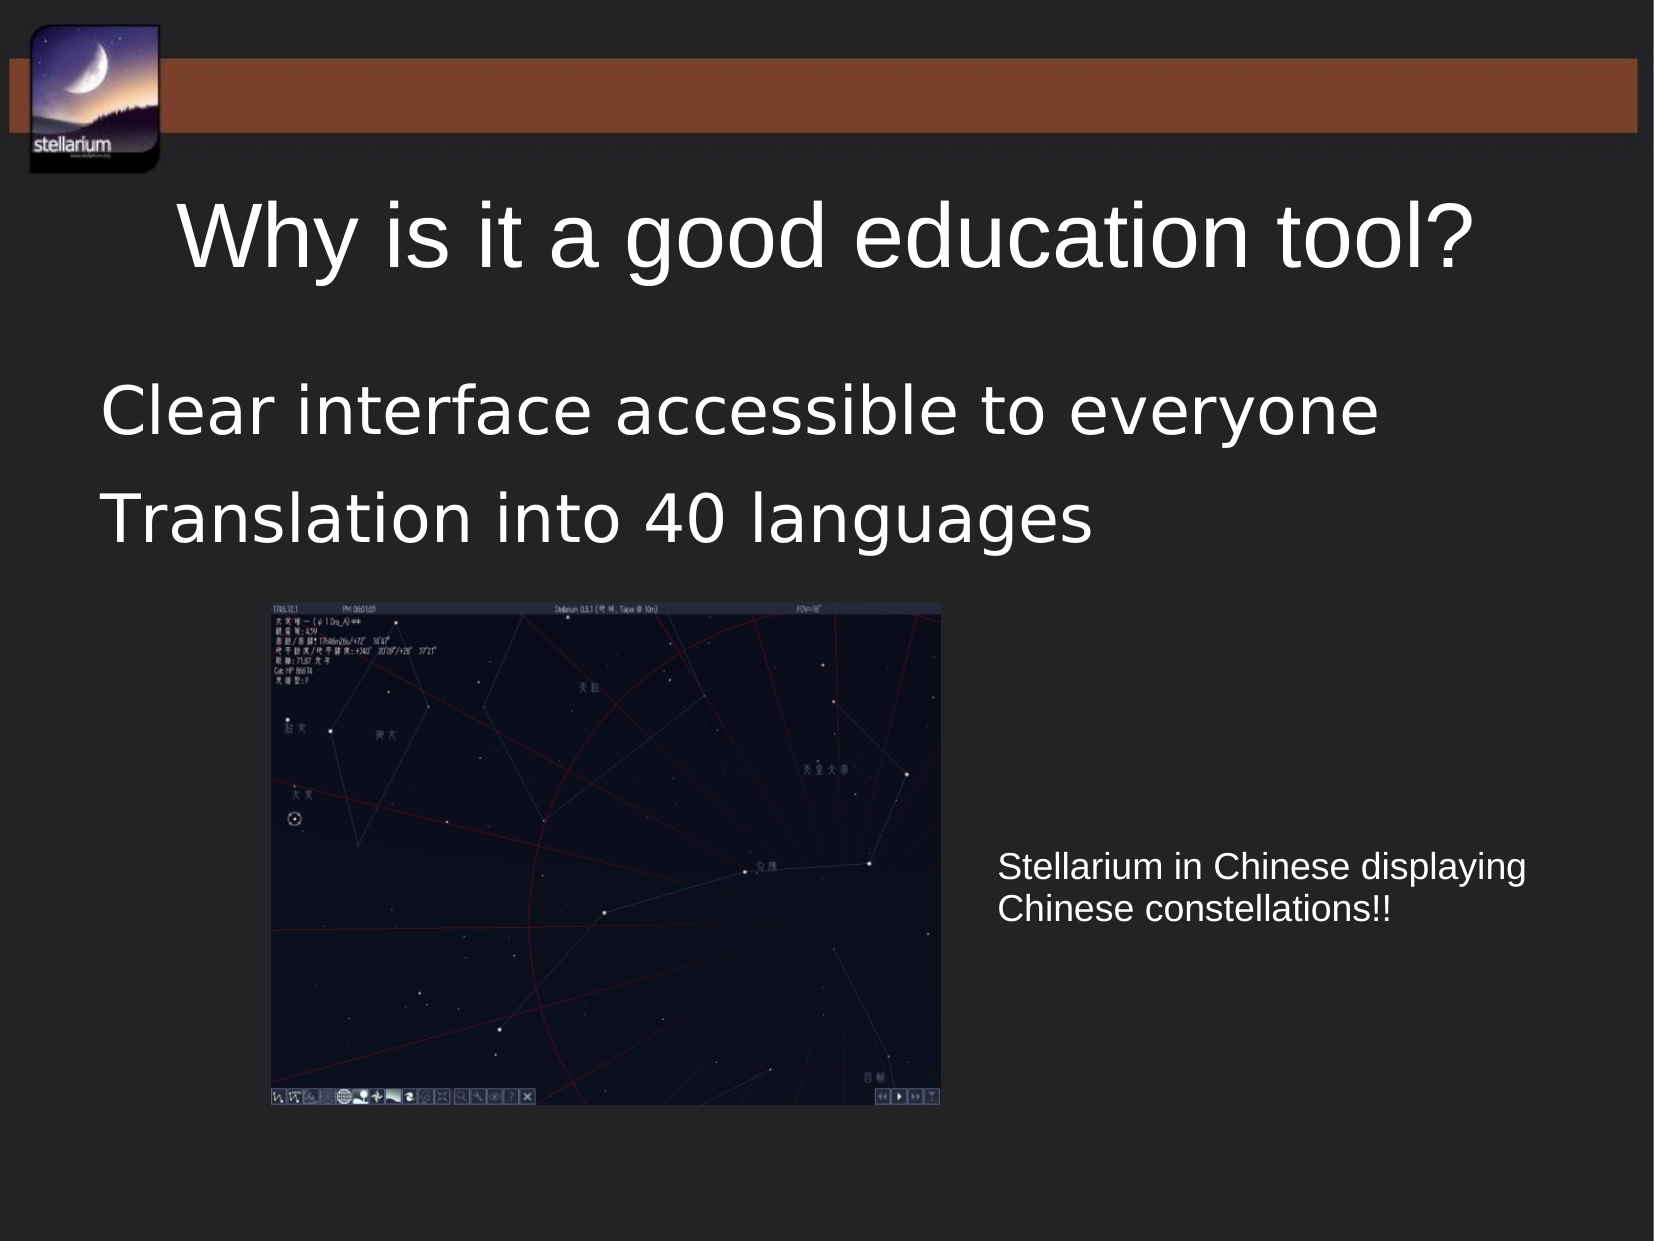

# Why is it a good education tool?
Clear interface accessible to everyone
Translation into 40 languages
Stellarium in Chinese displaying
Chinese constellations!!